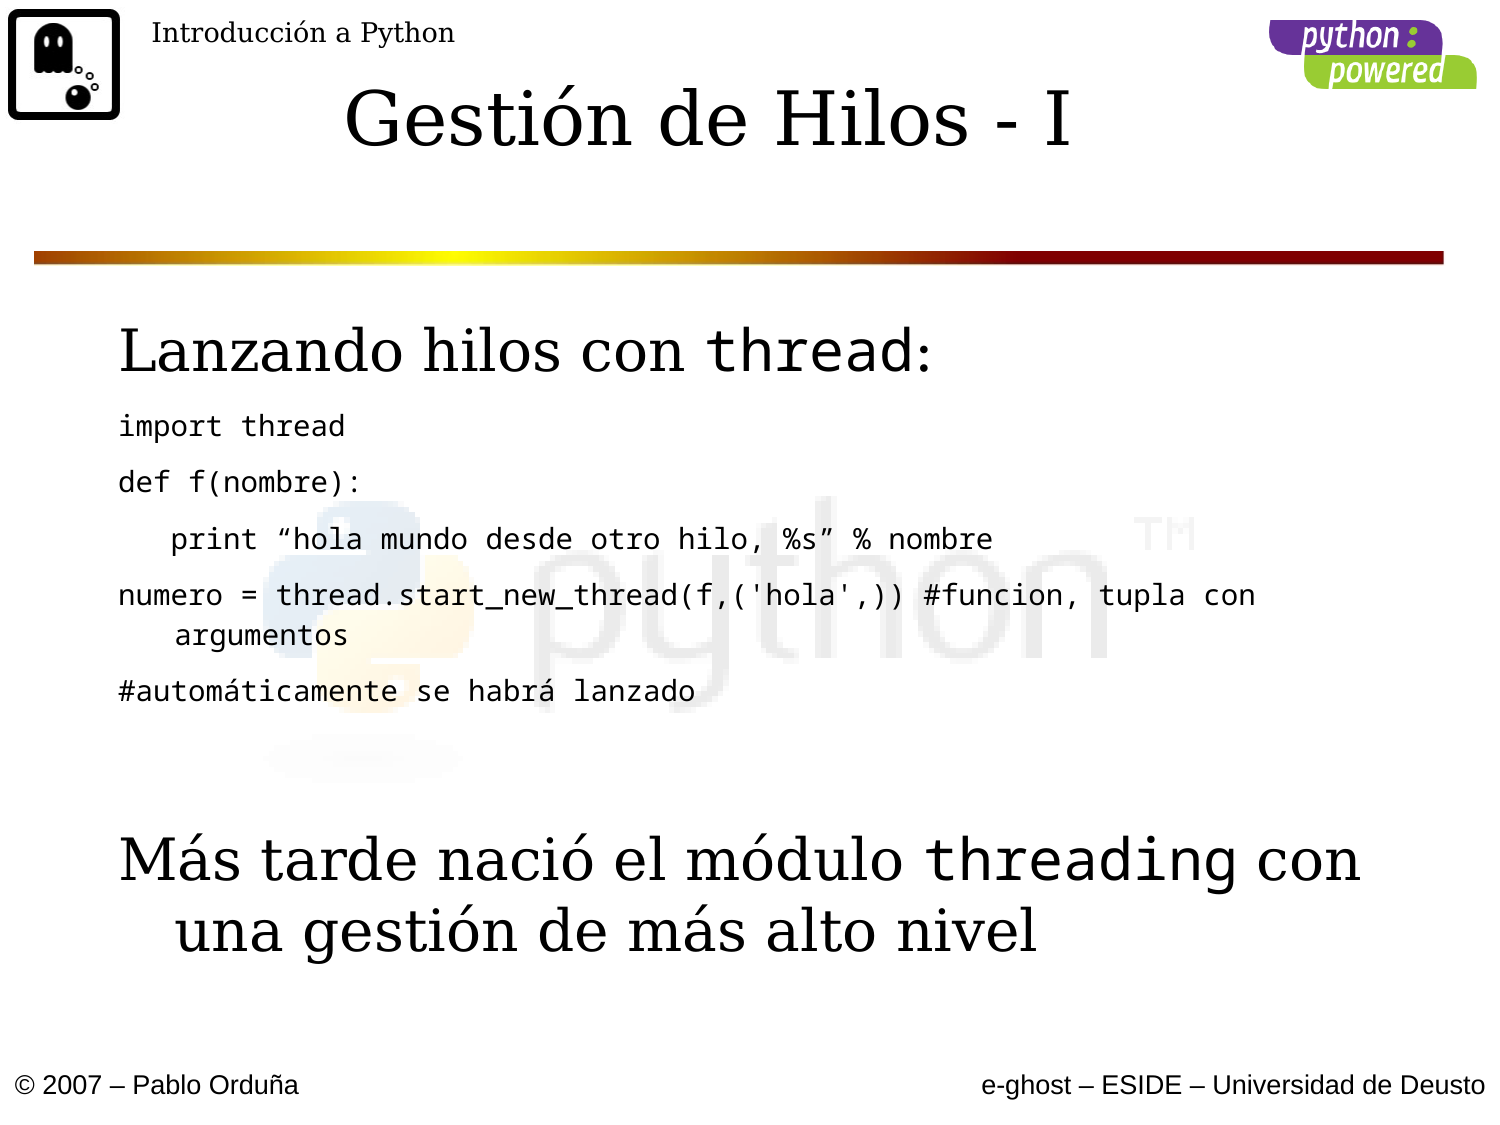

# Gestión de Hilos - I
Lanzando hilos con thread:
import thread
def f(nombre):
 print “hola mundo desde otro hilo, %s” % nombre
numero = thread.start_new_thread(f,('hola',)) #funcion, tupla con argumentos
#automáticamente se habrá lanzado
Más tarde nació el módulo threading con una gestión de más alto nivel